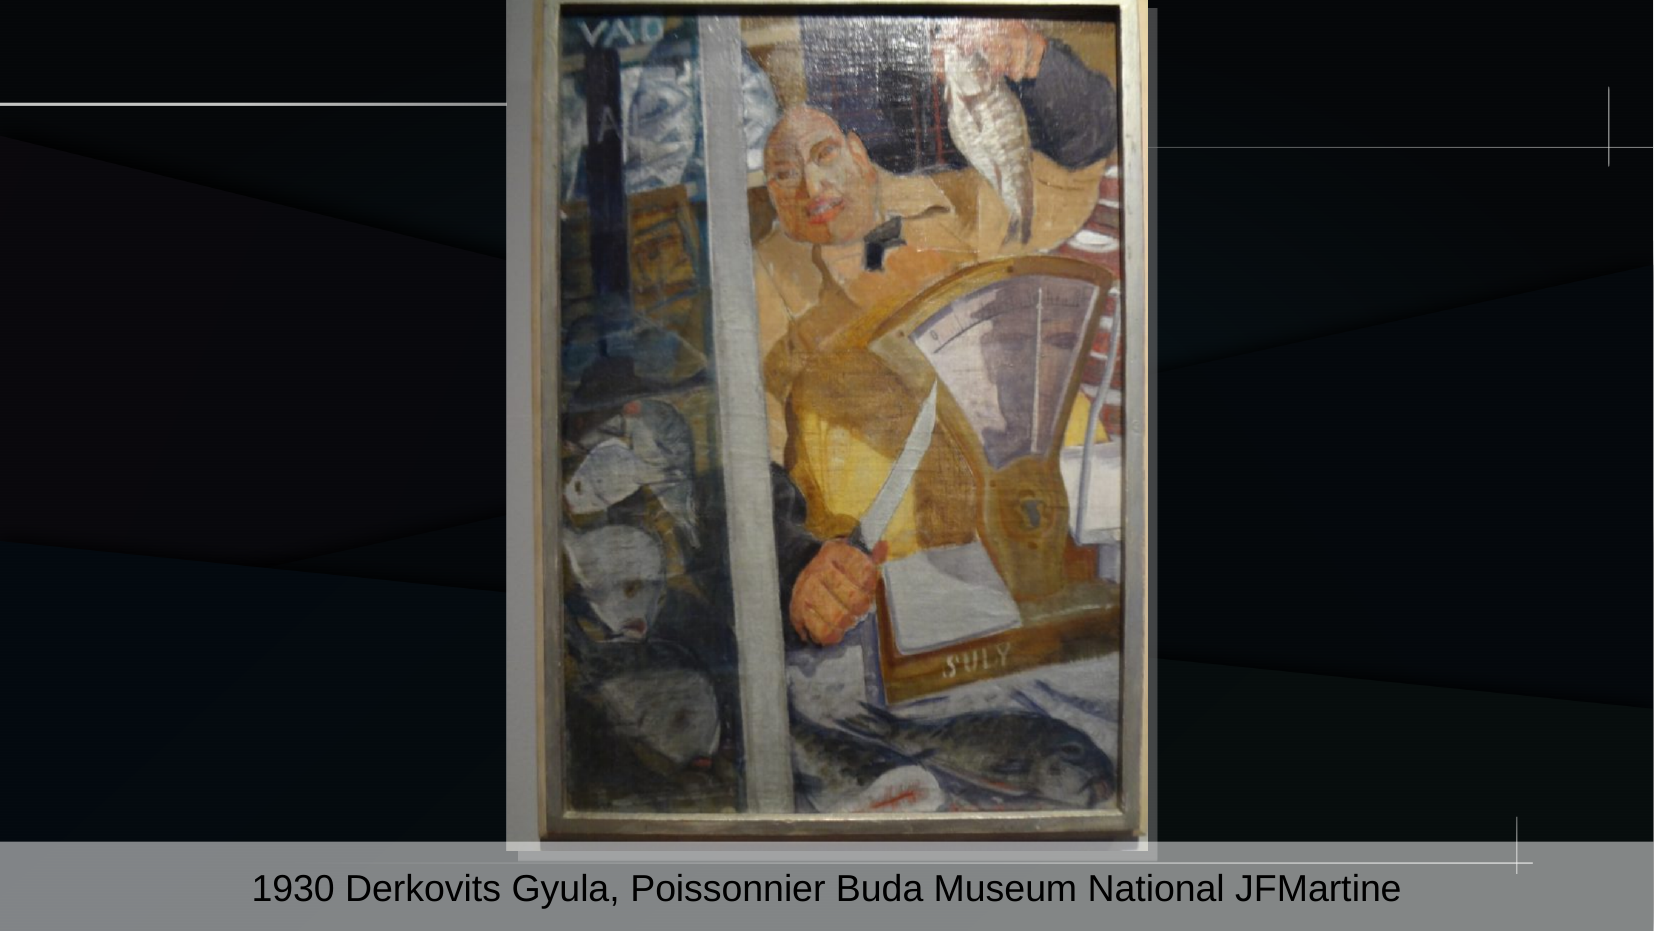

1930 Derkovits Gyula, Poissonnier Buda Museum National JFMartine